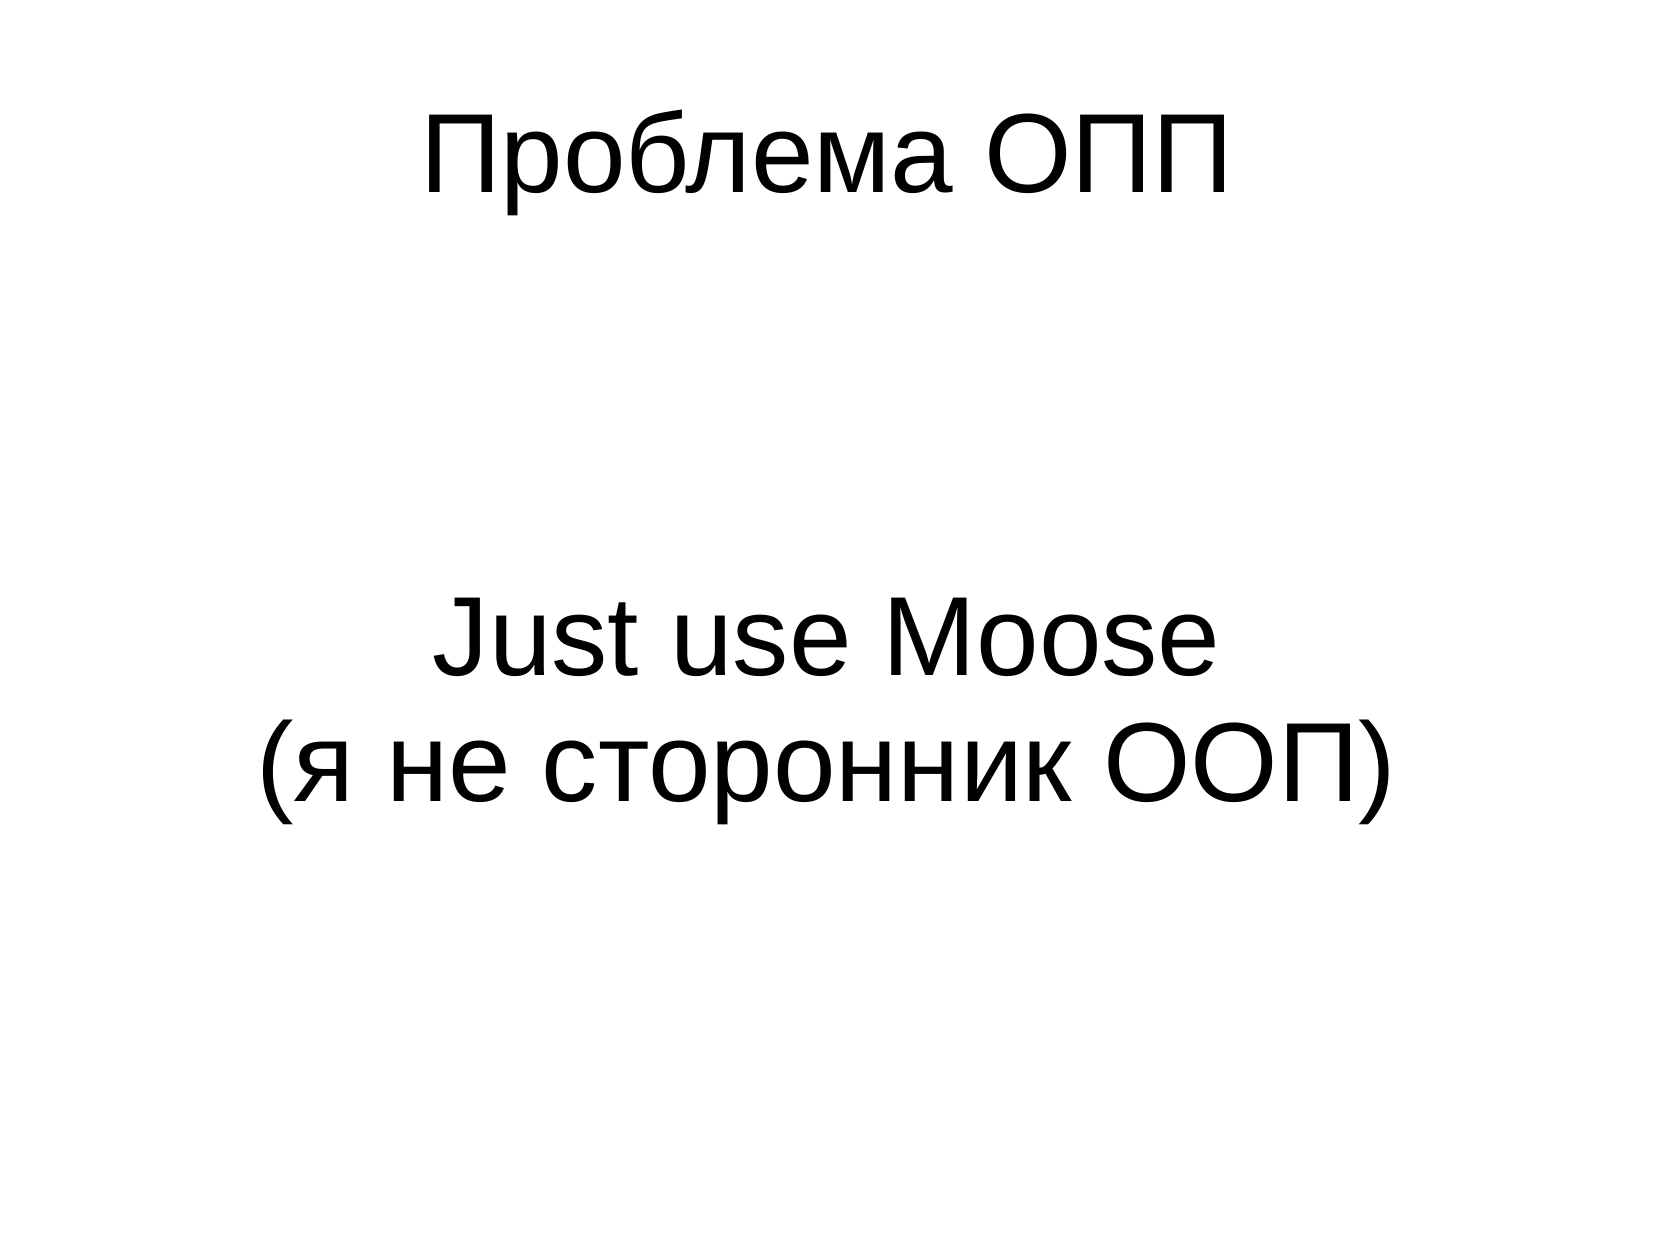

# Проблема ОПП
Just use Moose
(я не сторонник ООП)